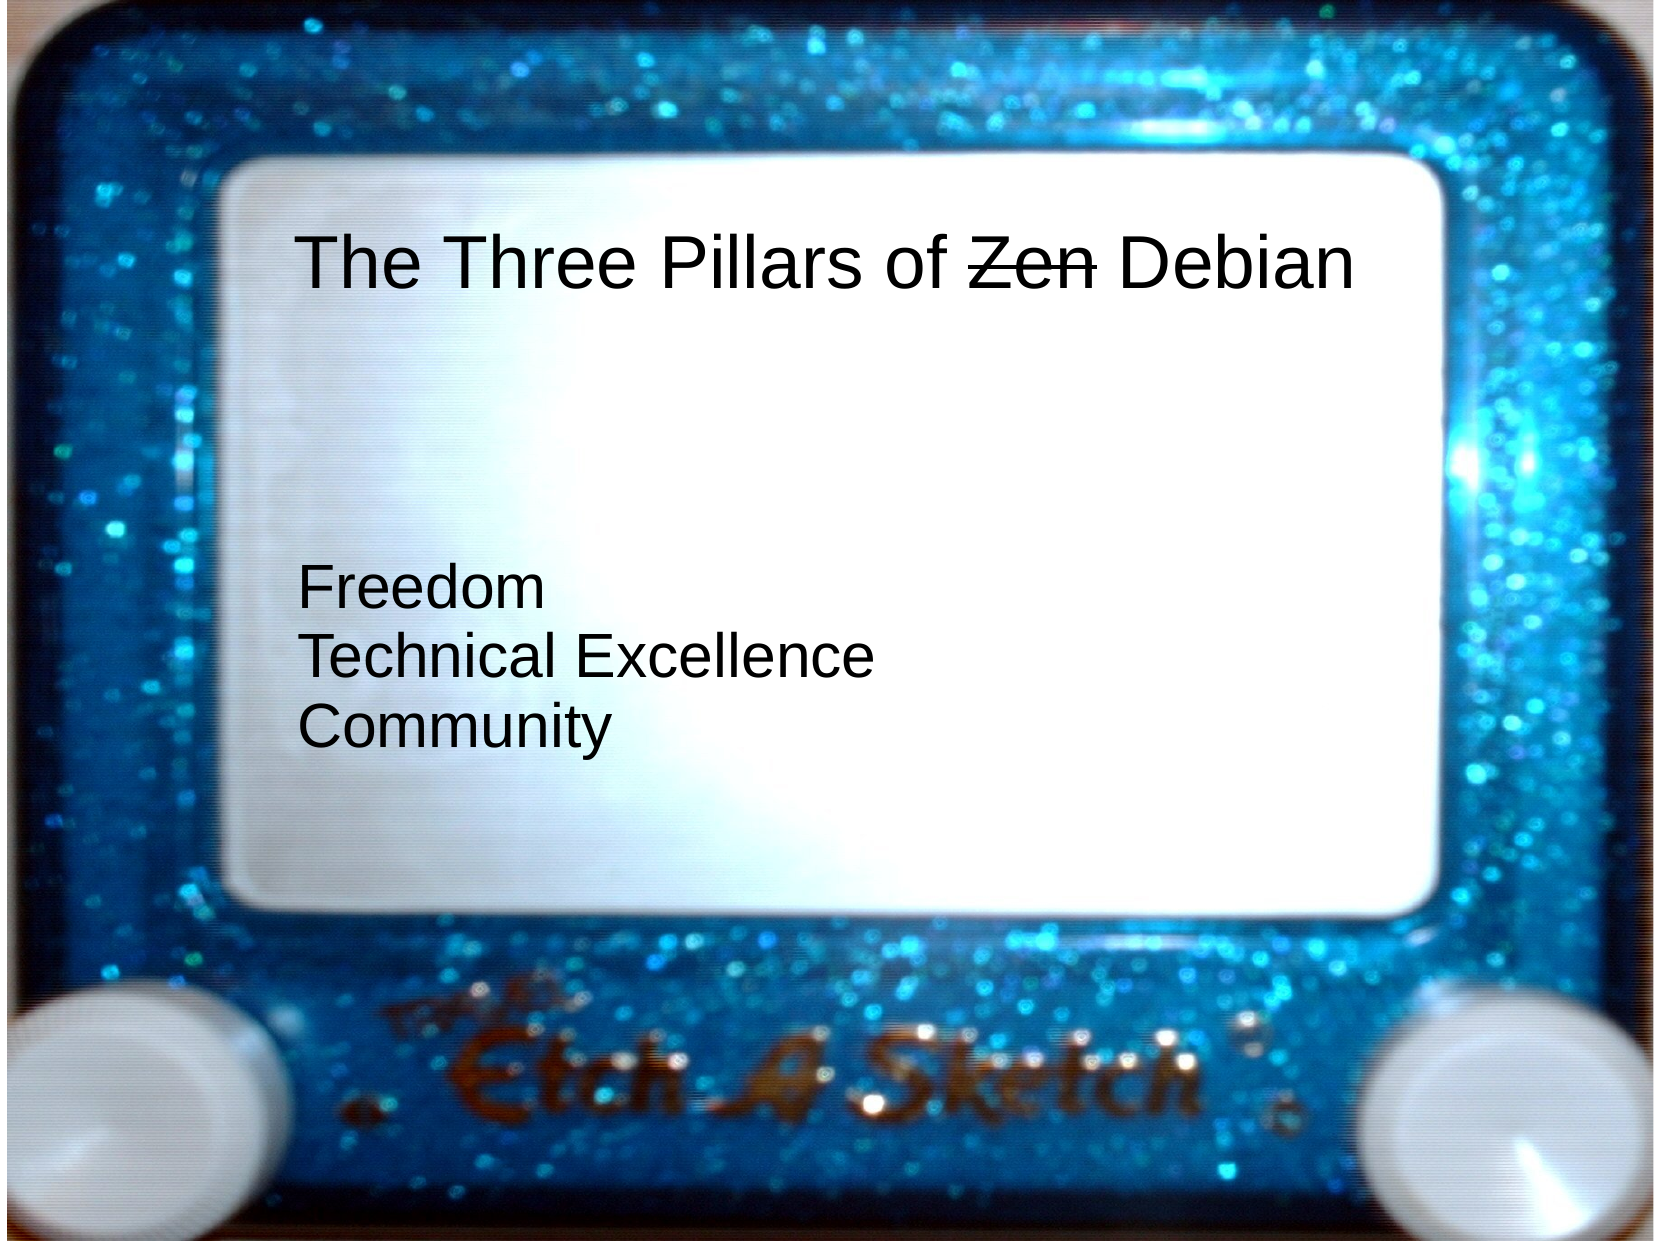

# The Three Pillars of Zen Debian
 Freedom
 Technical Excellence
 Community